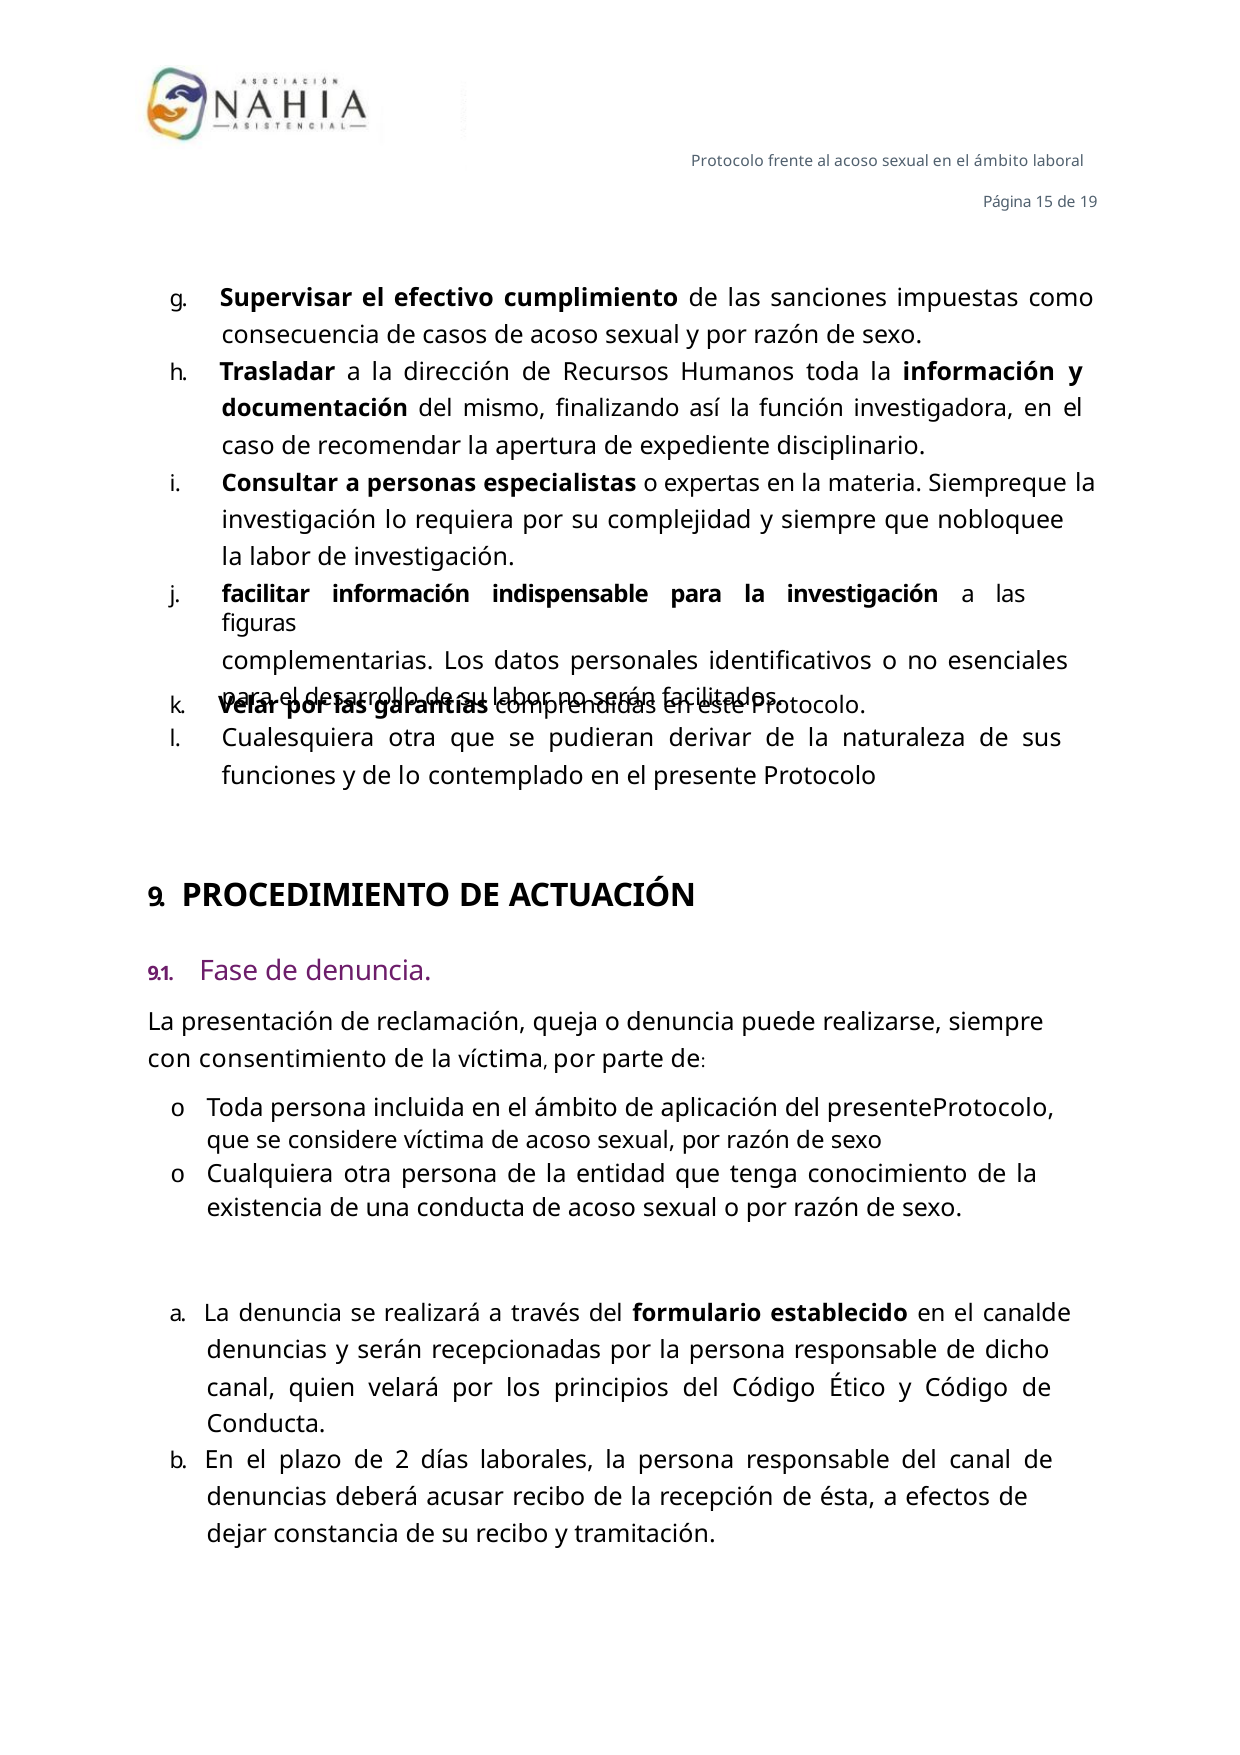

Protocolo frente al acoso sexual en el ámbito laboral
Página 15 de 19
g. Supervisar el efectivo cumplimiento de las sanciones impuestas como
consecuencia de casos de acoso sexual y por razón de sexo.
h. Trasladar a la dirección de Recursos Humanos toda la información y
documentación del mismo, finalizando así la función investigadora, en el
caso de recomendar la apertura de expediente disciplinario.
Consultar a personas especialistas o expertas en la materia. Siempreque la
investigación lo requiera por su complejidad y siempre que nobloquee
la labor de investigación.
i.
facilitar información indispensable para la investigación a las figuras
complementarias. Los datos personales identificativos o no esenciales
para el desarrollo de su labor no serán facilitados.
j.
k. Velar por las garantías comprendidas en este Protocolo.
Cualesquiera otra que se pudieran derivar de la naturaleza de sus
funciones y de lo contemplado en el presente Protocolo
l.
9. PROCEDIMIENTO DE ACTUACIÓN
9.1. Fase de denuncia.
La presentación de reclamación, queja o denuncia puede realizarse, siempre
con consentimiento de la víctima, por parte de:
o Toda persona incluida en el ámbito de aplicación del presenteProtocolo,
que se considere víctima de acoso sexual, por razón de sexo
o Cualquiera otra persona de la entidad que tenga conocimiento de la
existencia de una conducta de acoso sexual o por razón de sexo.
a. La denuncia se realizará a través del formulario establecido en el canalde
denuncias y serán recepcionadas por la persona responsable de dicho
canal, quien velará por los principios del Código Ético y Código de
Conducta.
b. En el plazo de 2 días laborales, la persona responsable del canal de
denuncias deberá acusar recibo de la recepción de ésta, a efectos de
dejar constancia de su recibo y tramitación.